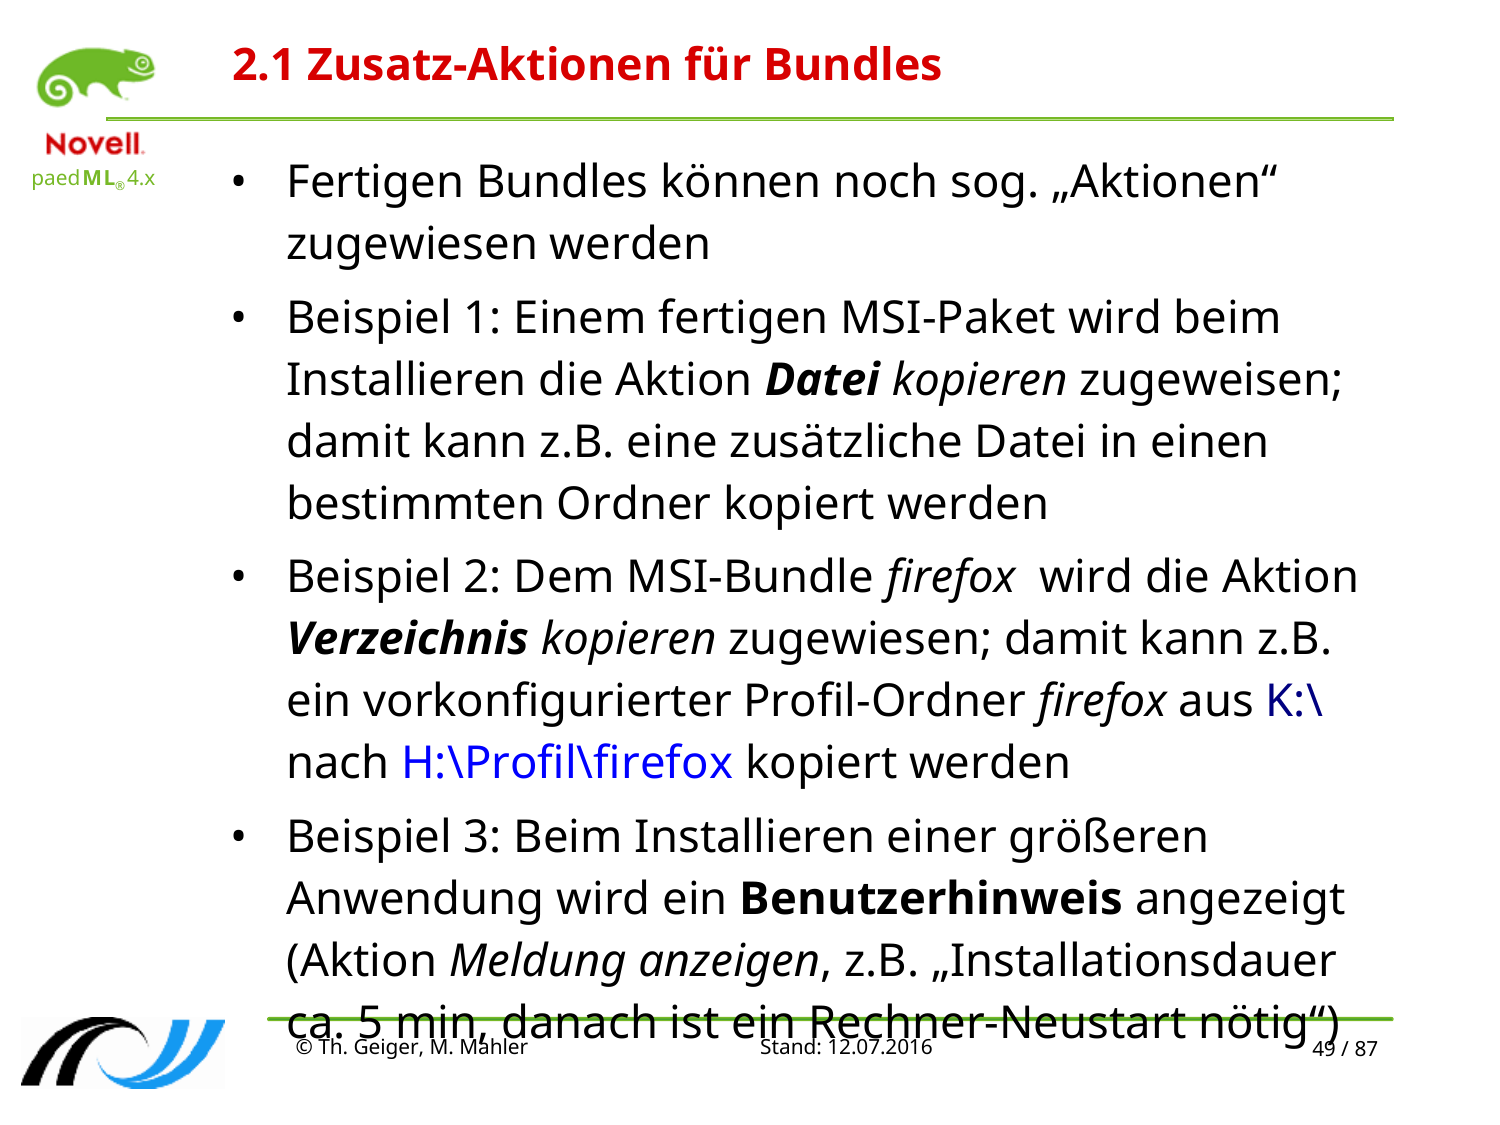

# 2.1 Zusatz-Aktionen für Bundles
Fertigen Bundles können noch sog. „Aktionen“ zugewiesen werden
Beispiel 1: Einem fertigen MSI-Paket wird beim Installieren die Aktion Datei kopieren zugeweisen; damit kann z.B. eine zusätzliche Datei in einen bestimmten Ordner kopiert werden
Beispiel 2: Dem MSI-Bundle firefox wird die Aktion Verzeichnis kopieren zugewiesen; damit kann z.B. ein vorkonfigurierter Profil-Ordner firefox aus K:\ nach H:\Profil\firefox kopiert werden
Beispiel 3: Beim Installieren einer größeren Anwendung wird ein Benutzerhinweis angezeigt (Aktion Meldung anzeigen, z.B. „Installationsdauer
ca. 5 min, danach ist ein Rechner-Neustart nötig“)
© Th. Geiger, M. Mahler
12.07.2016
49